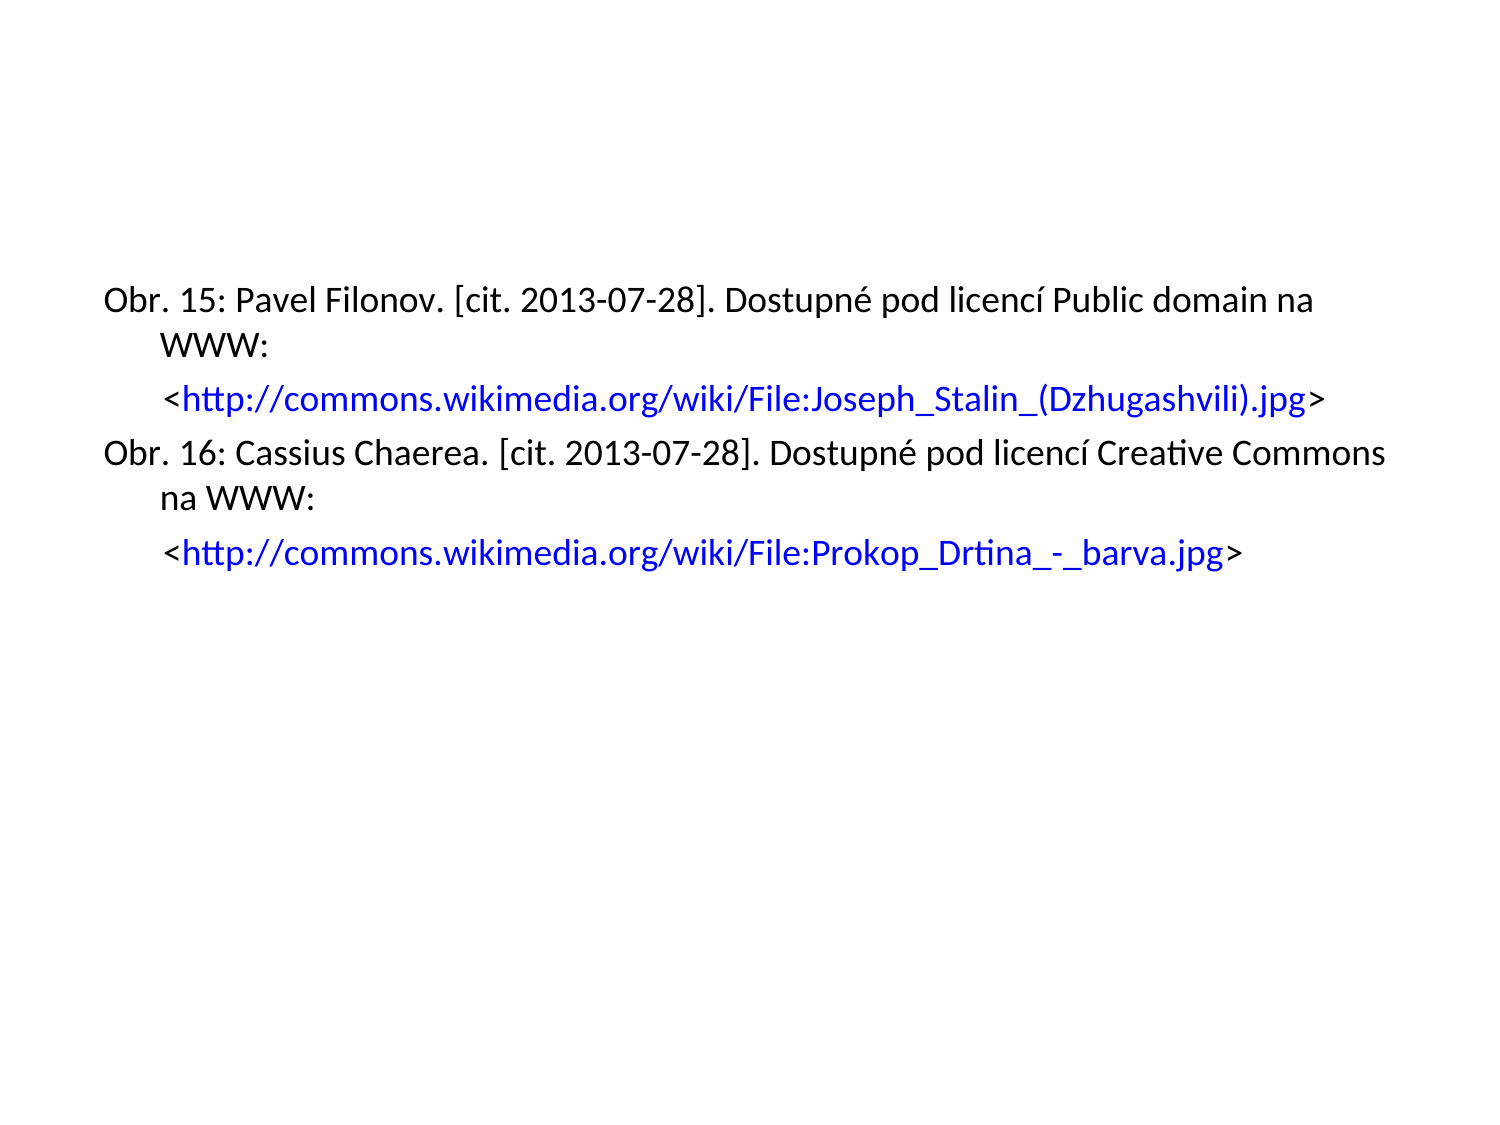

#
Obr. 15: Pavel Filonov. [cit. 2013-07-28]. Dostupné pod licencí Public domain na WWW:
 <http://commons.wikimedia.org/wiki/File:Joseph_Stalin_(Dzhugashvili).jpg>
Obr. 16: Cassius Chaerea. [cit. 2013-07-28]. Dostupné pod licencí Creative Commons na WWW:
 <http://commons.wikimedia.org/wiki/File:Prokop_Drtina_-_barva.jpg>